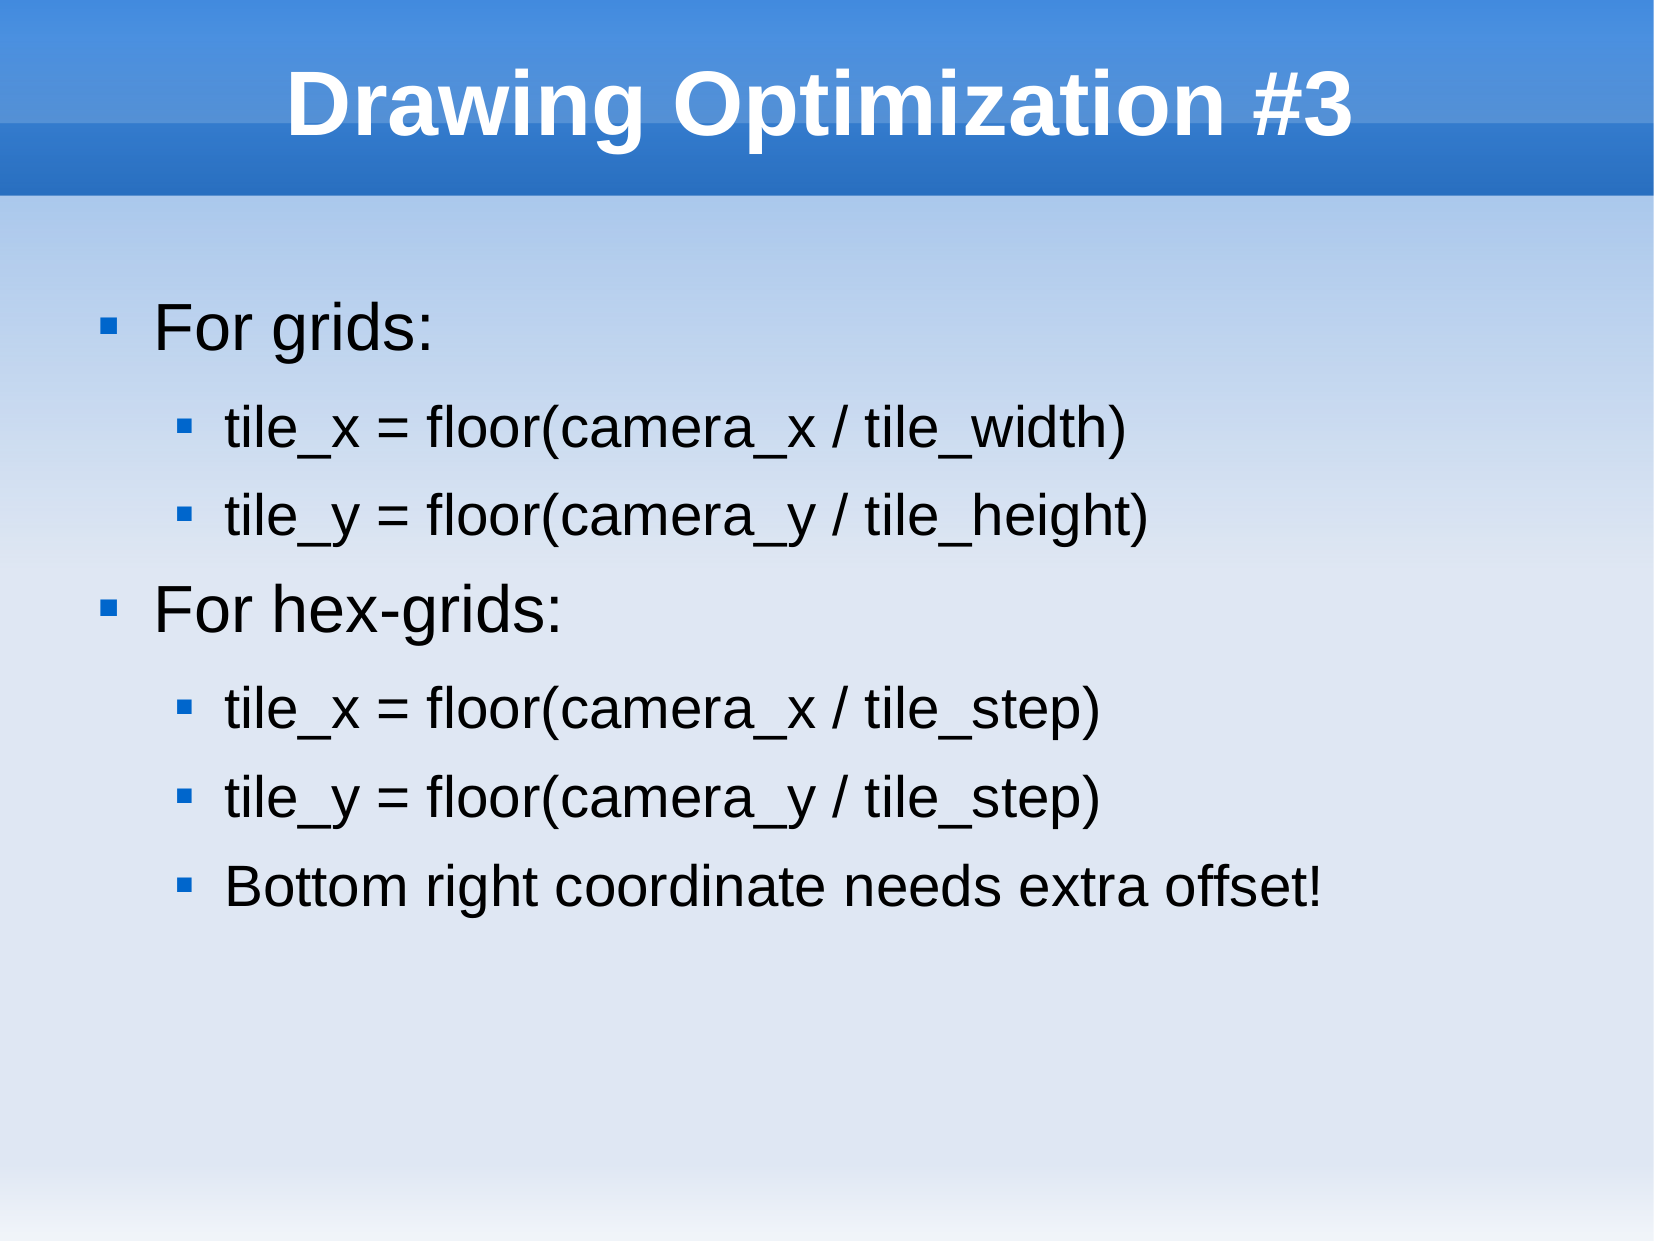

# Drawing Optimization #3
For grids:
tile_x = floor(camera_x / tile_width)
tile_y = floor(camera_y / tile_height)
For hex-grids:
tile_x = floor(camera_x / tile_step)
tile_y = floor(camera_y / tile_step)
Bottom right coordinate needs extra offset!